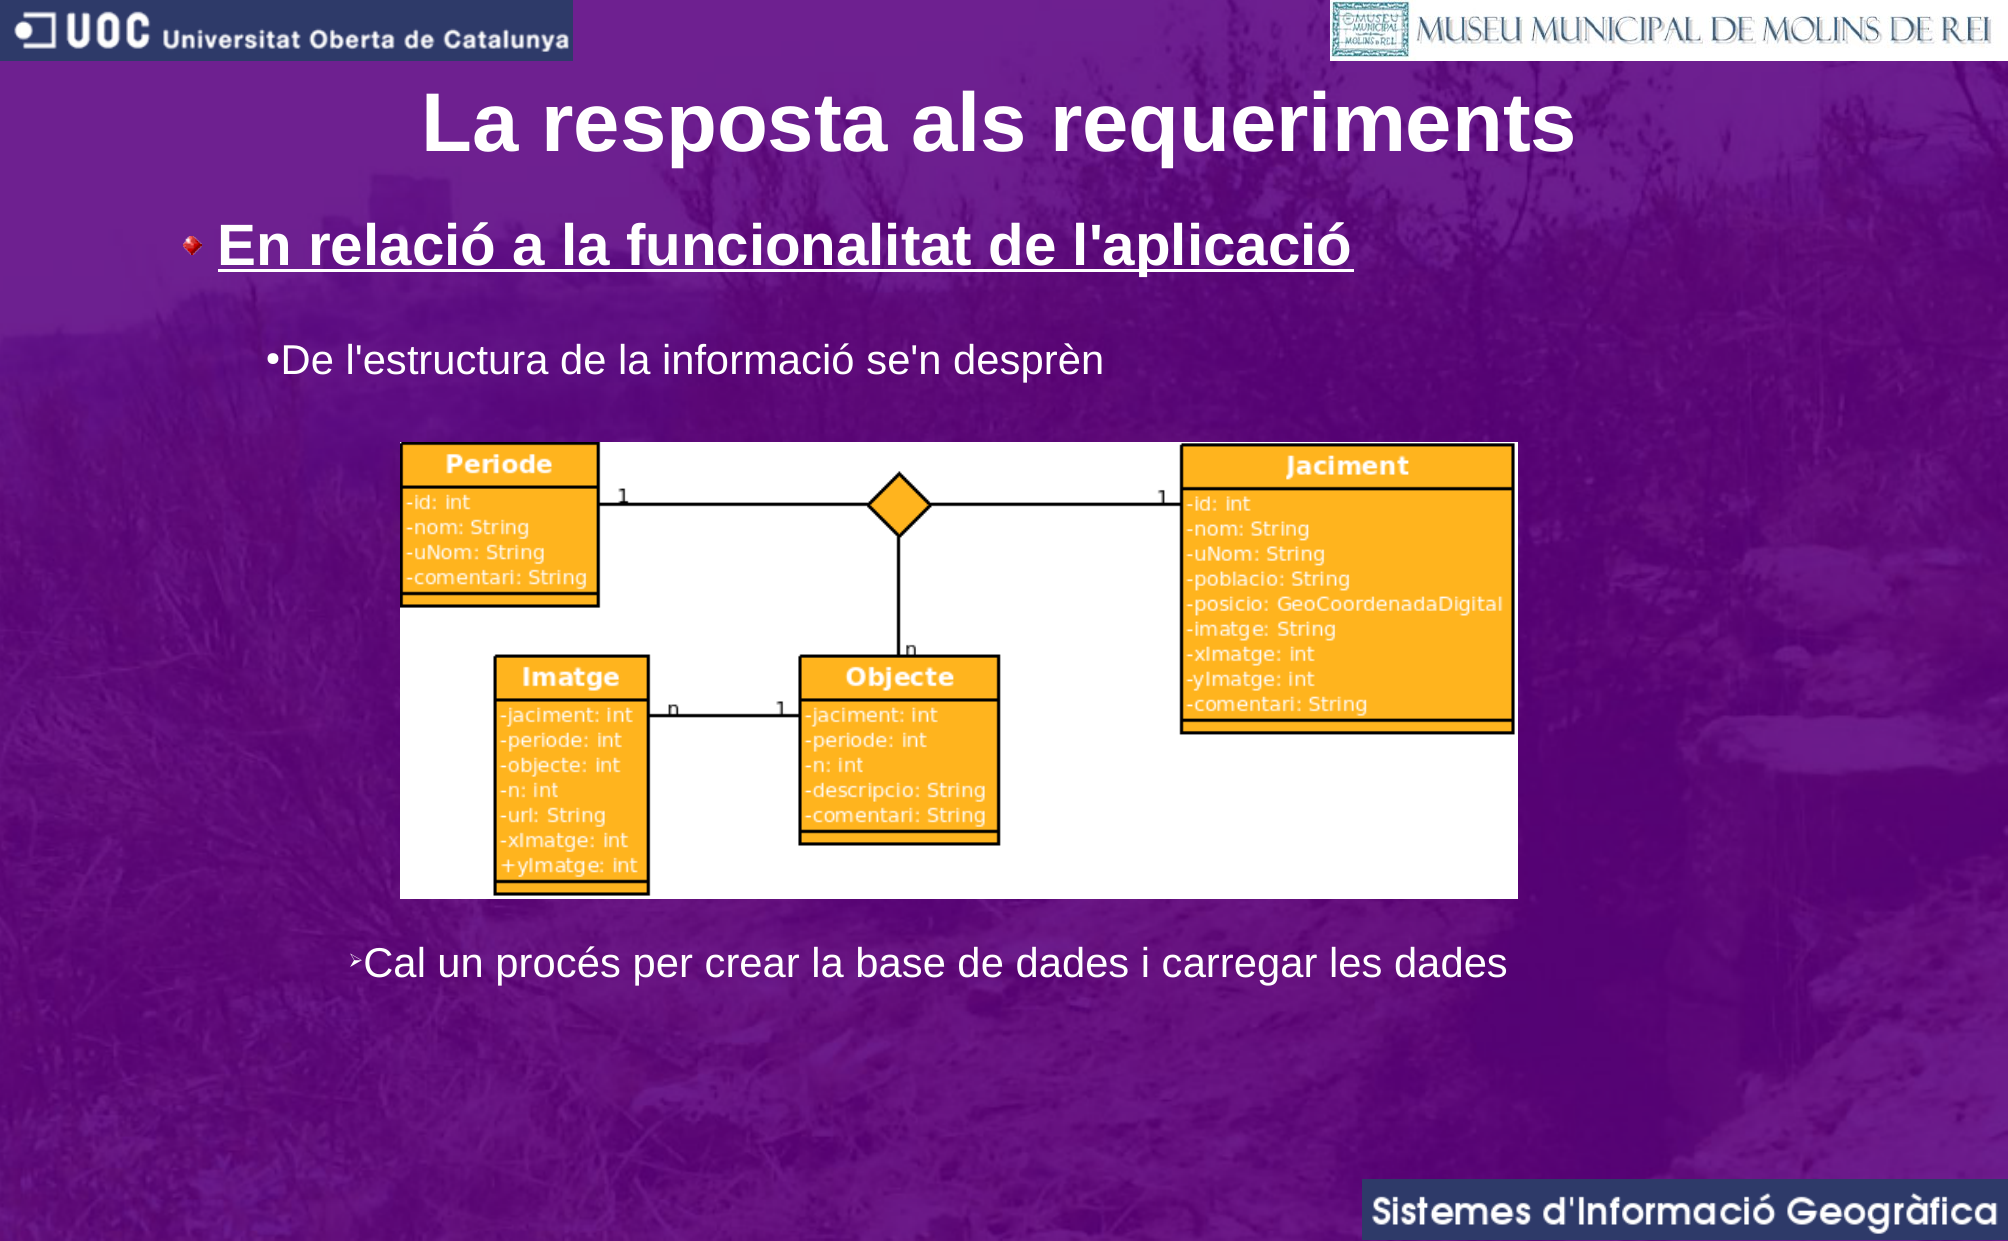

La resposta als requeriments
 En relació a la funcionalitat de l'aplicació
De l'estructura de la informació se'n desprèn
Cal un procés per crear la base de dades i carregar les dades